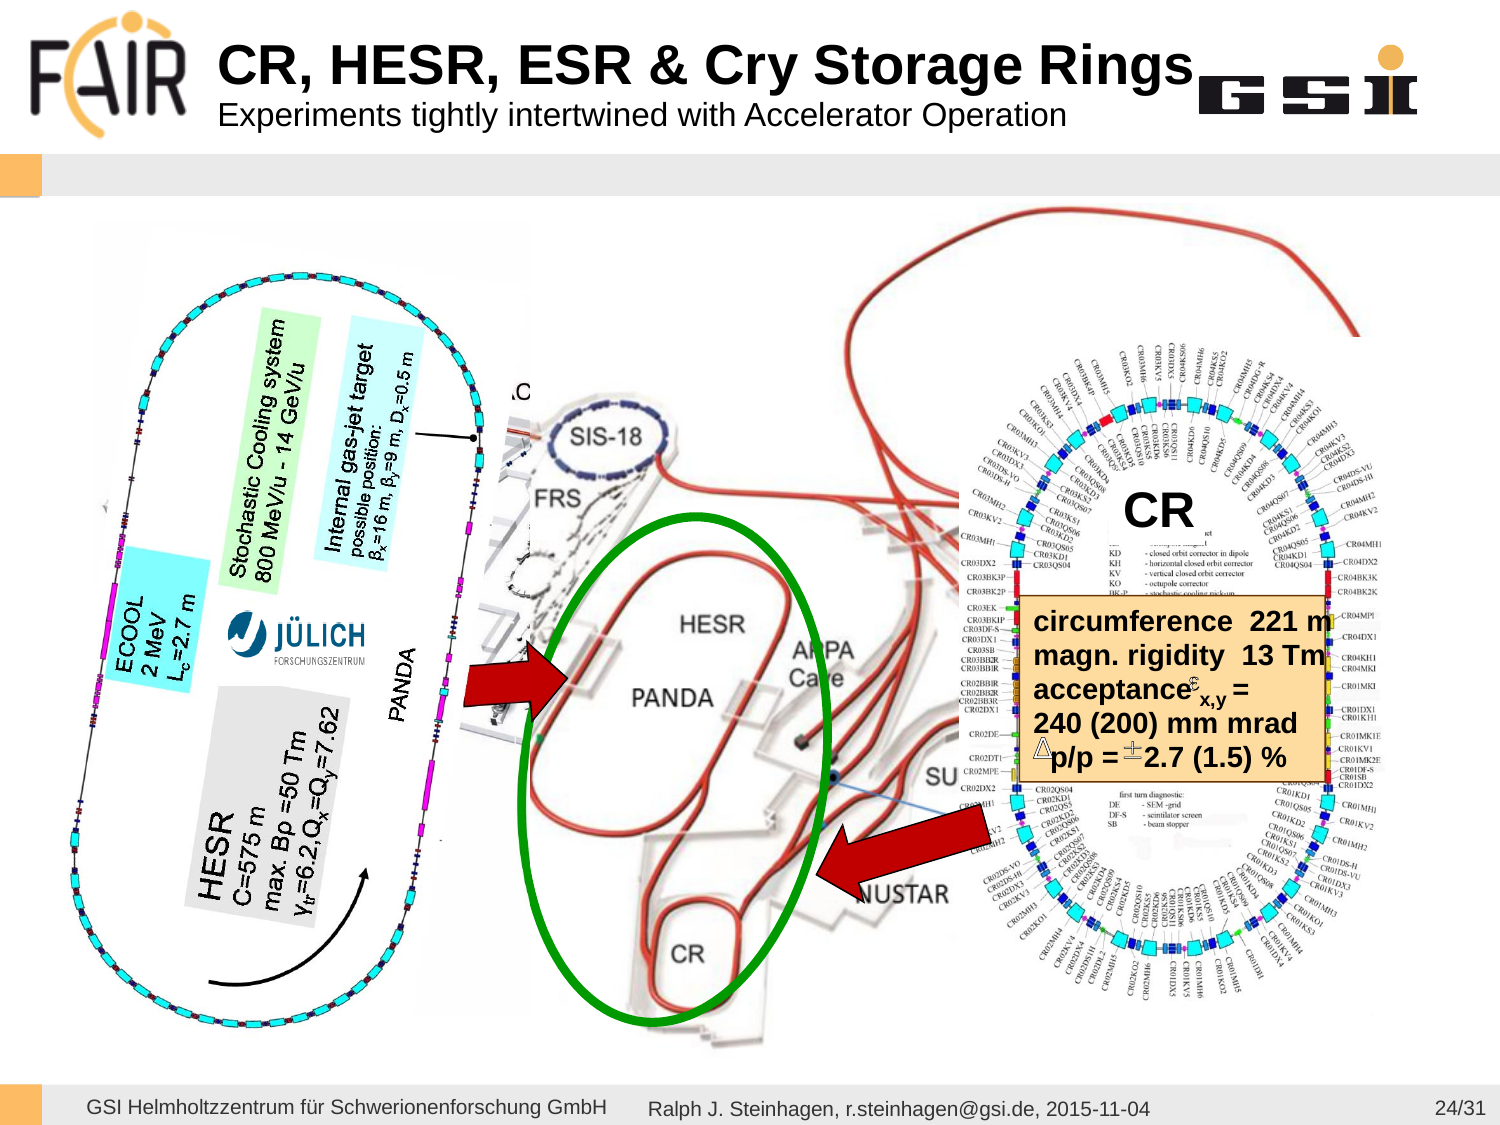

# CR, HESR, ESR & Cry Storage Rings Experiments tightly intertwined with Accelerator Operation
CR
circumference 221 m
magn. rigidity 13 Tm
ε
acceptance
=
x,y
240 (200) mm mrad
∆
±
p/p =
2.7 (1.5) %